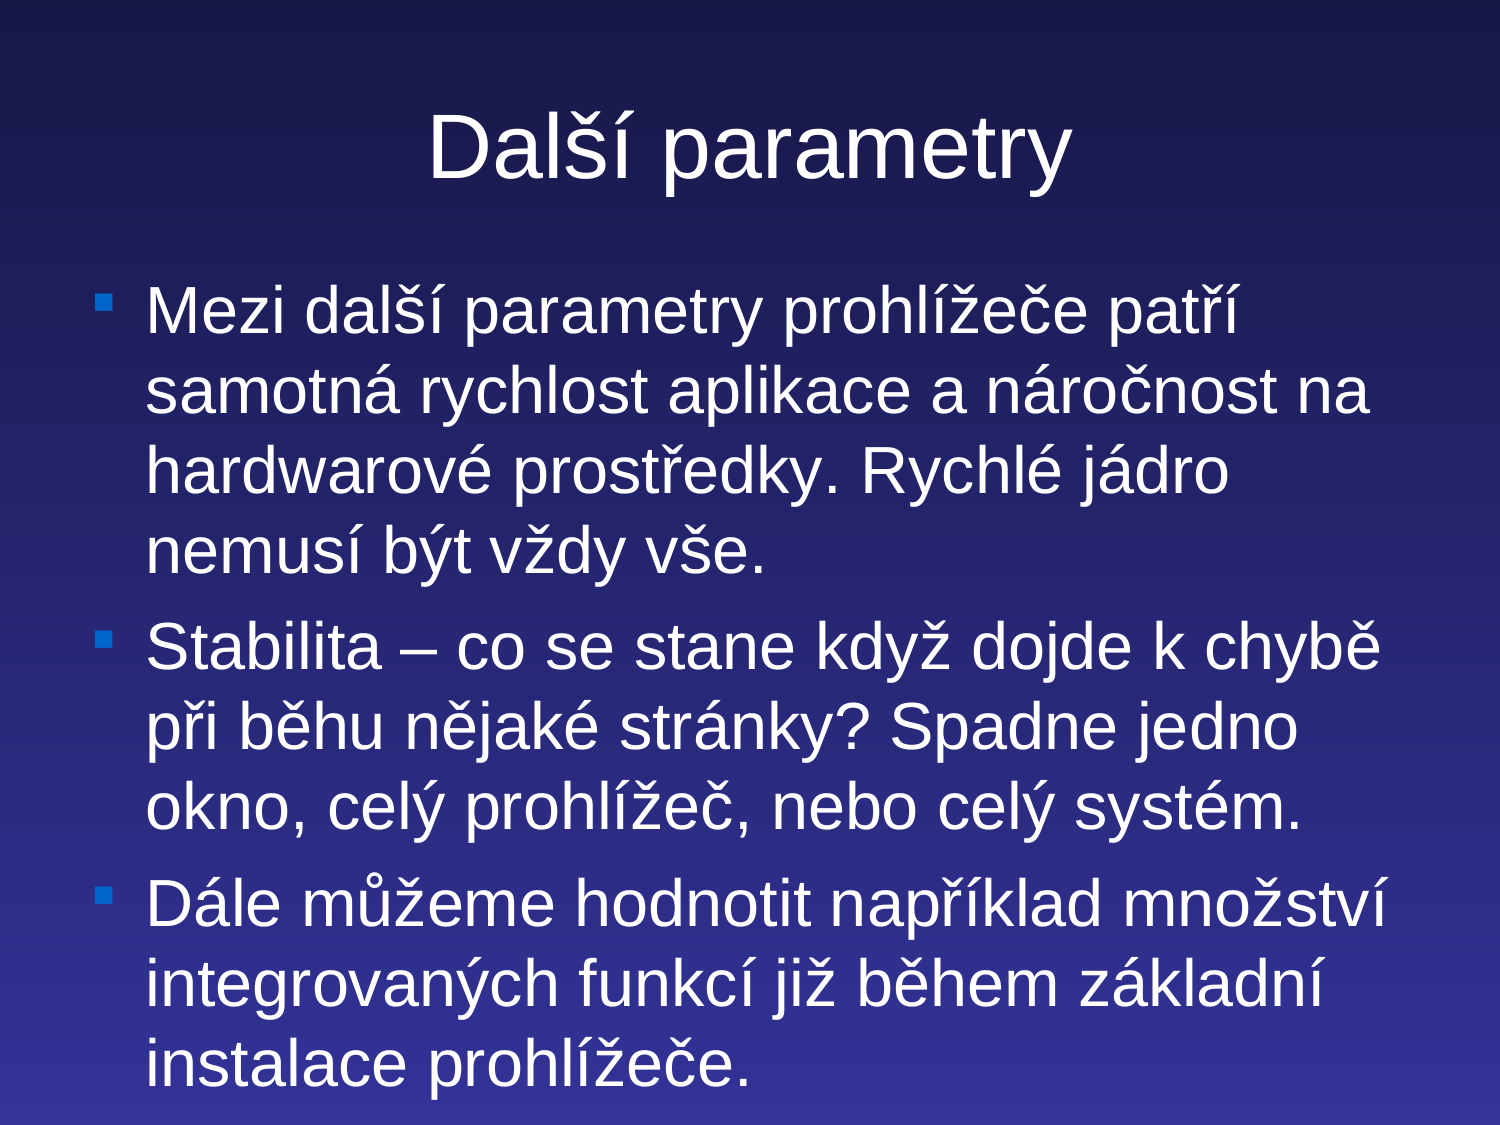

# Další parametry
Mezi další parametry prohlížeče patří samotná rychlost aplikace a náročnost na hardwarové prostředky. Rychlé jádro nemusí být vždy vše.
Stabilita – co se stane když dojde k chybě při běhu nějaké stránky? Spadne jedno okno, celý prohlížeč, nebo celý systém.
Dále můžeme hodnotit například množství integrovaných funkcí již během základní instalace prohlížeče.